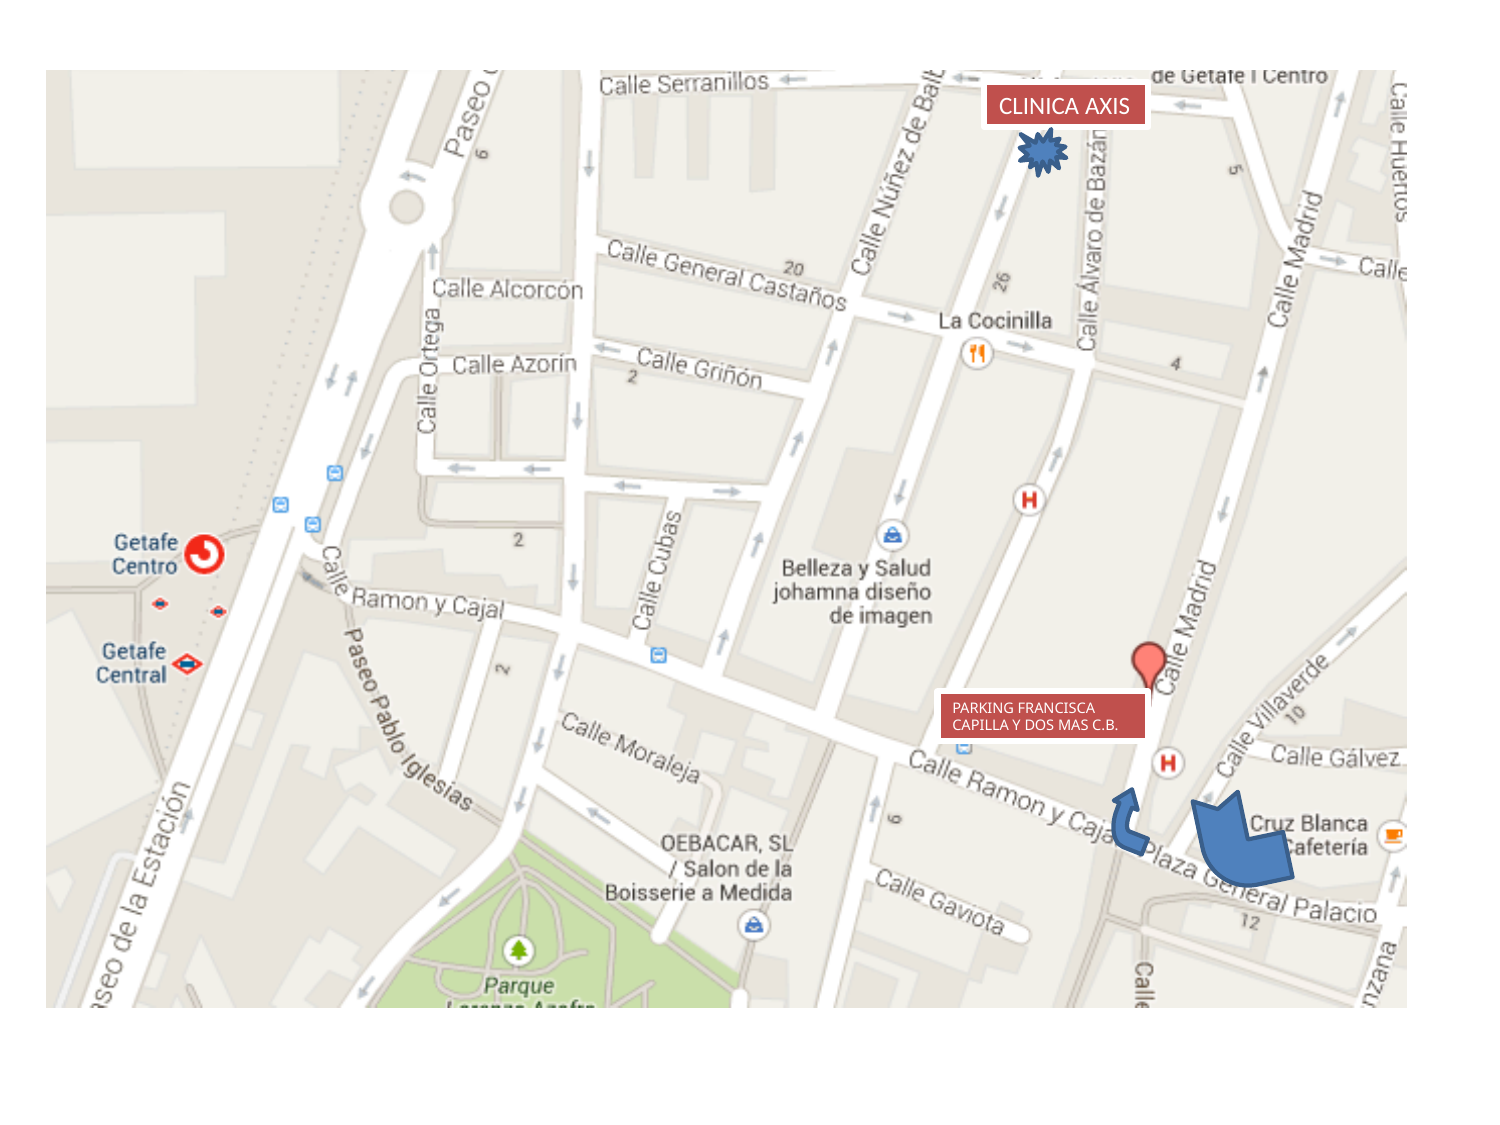

CLINICA AXIS
PARKING FRANCISCA CAPILLA Y DOS MAS C.B.